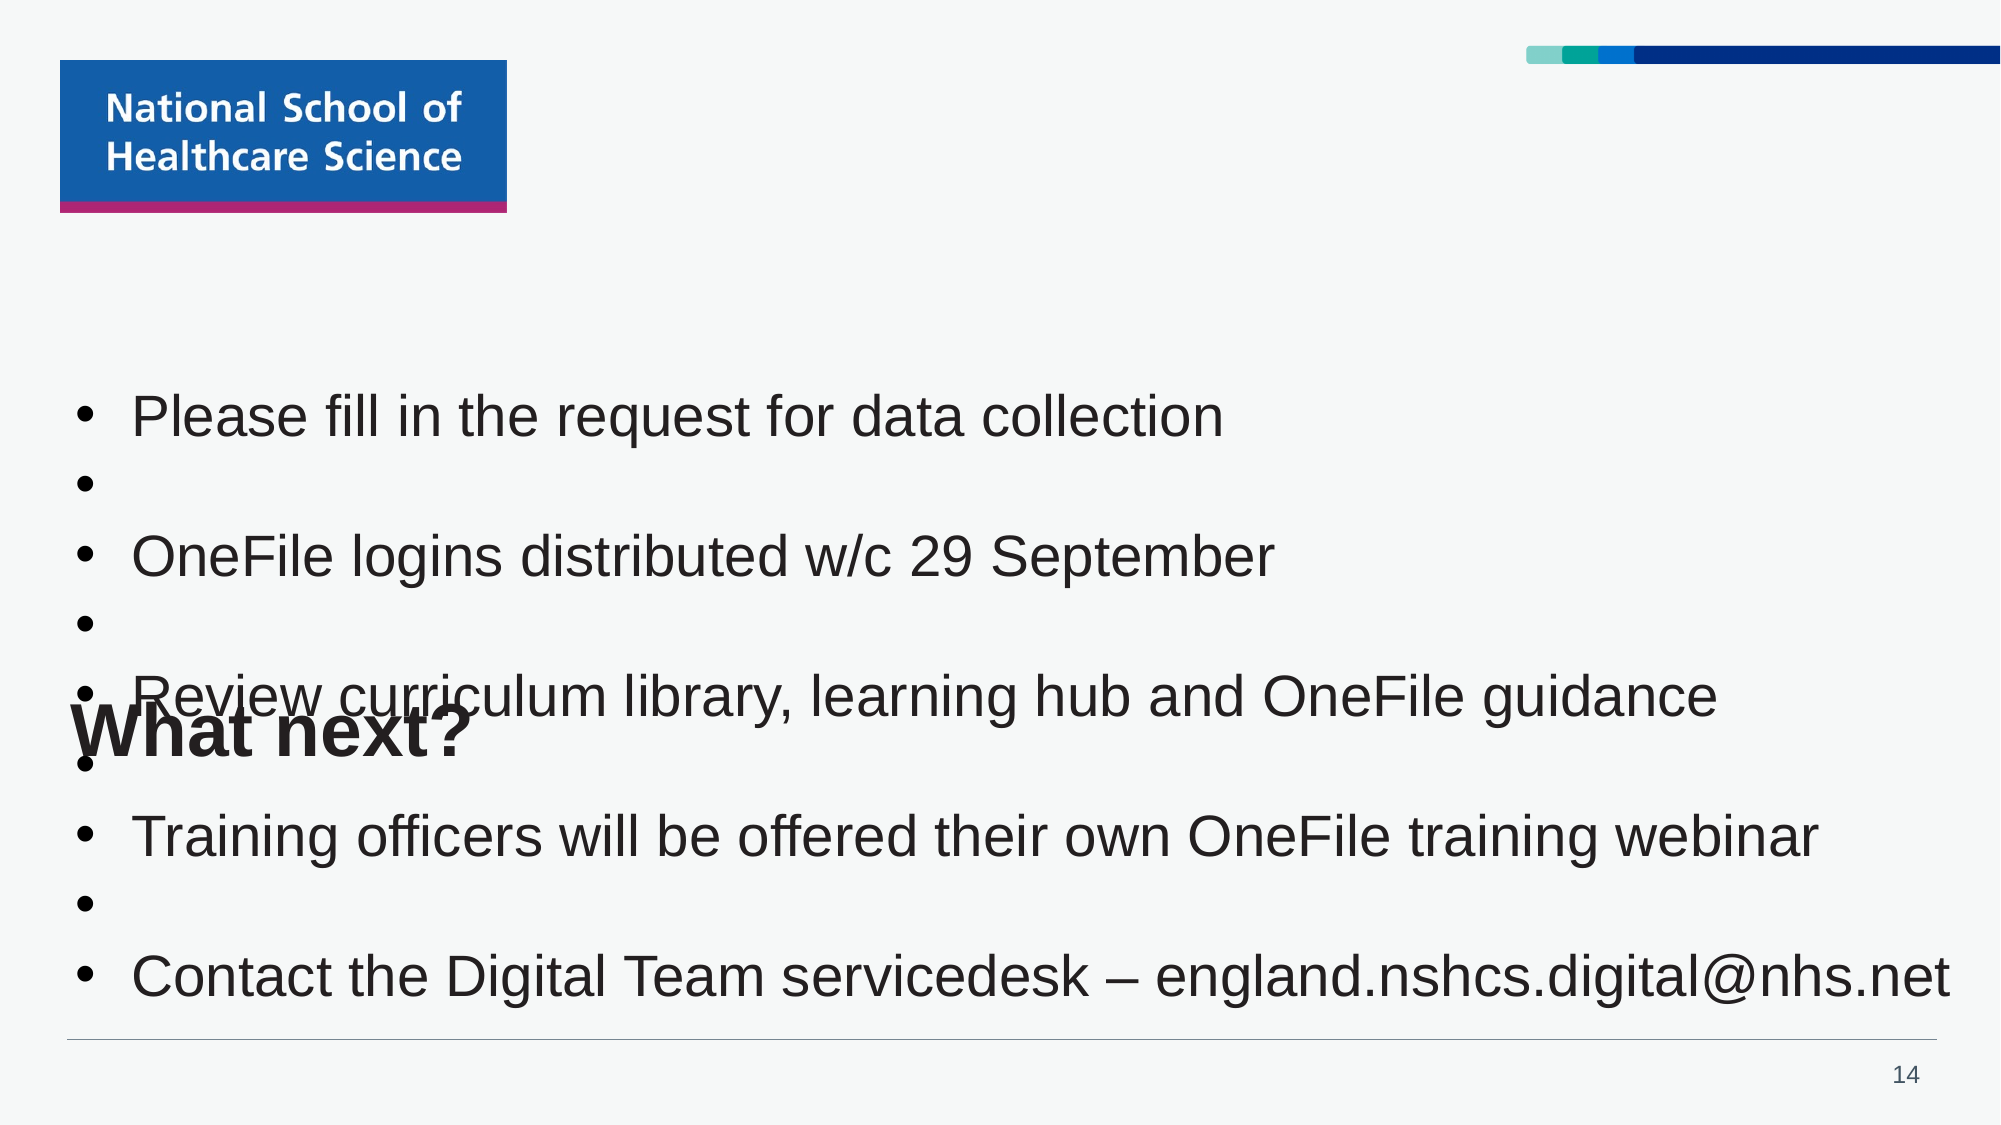

Please fill in the request for data collection
OneFile logins distributed w/c 29 September
Review curriculum library, learning hub and OneFile guidance
Training officers will be offered their own OneFile training webinar
Contact the Digital Team servicedesk – england.nshcs.digital@nhs.net
# What next?